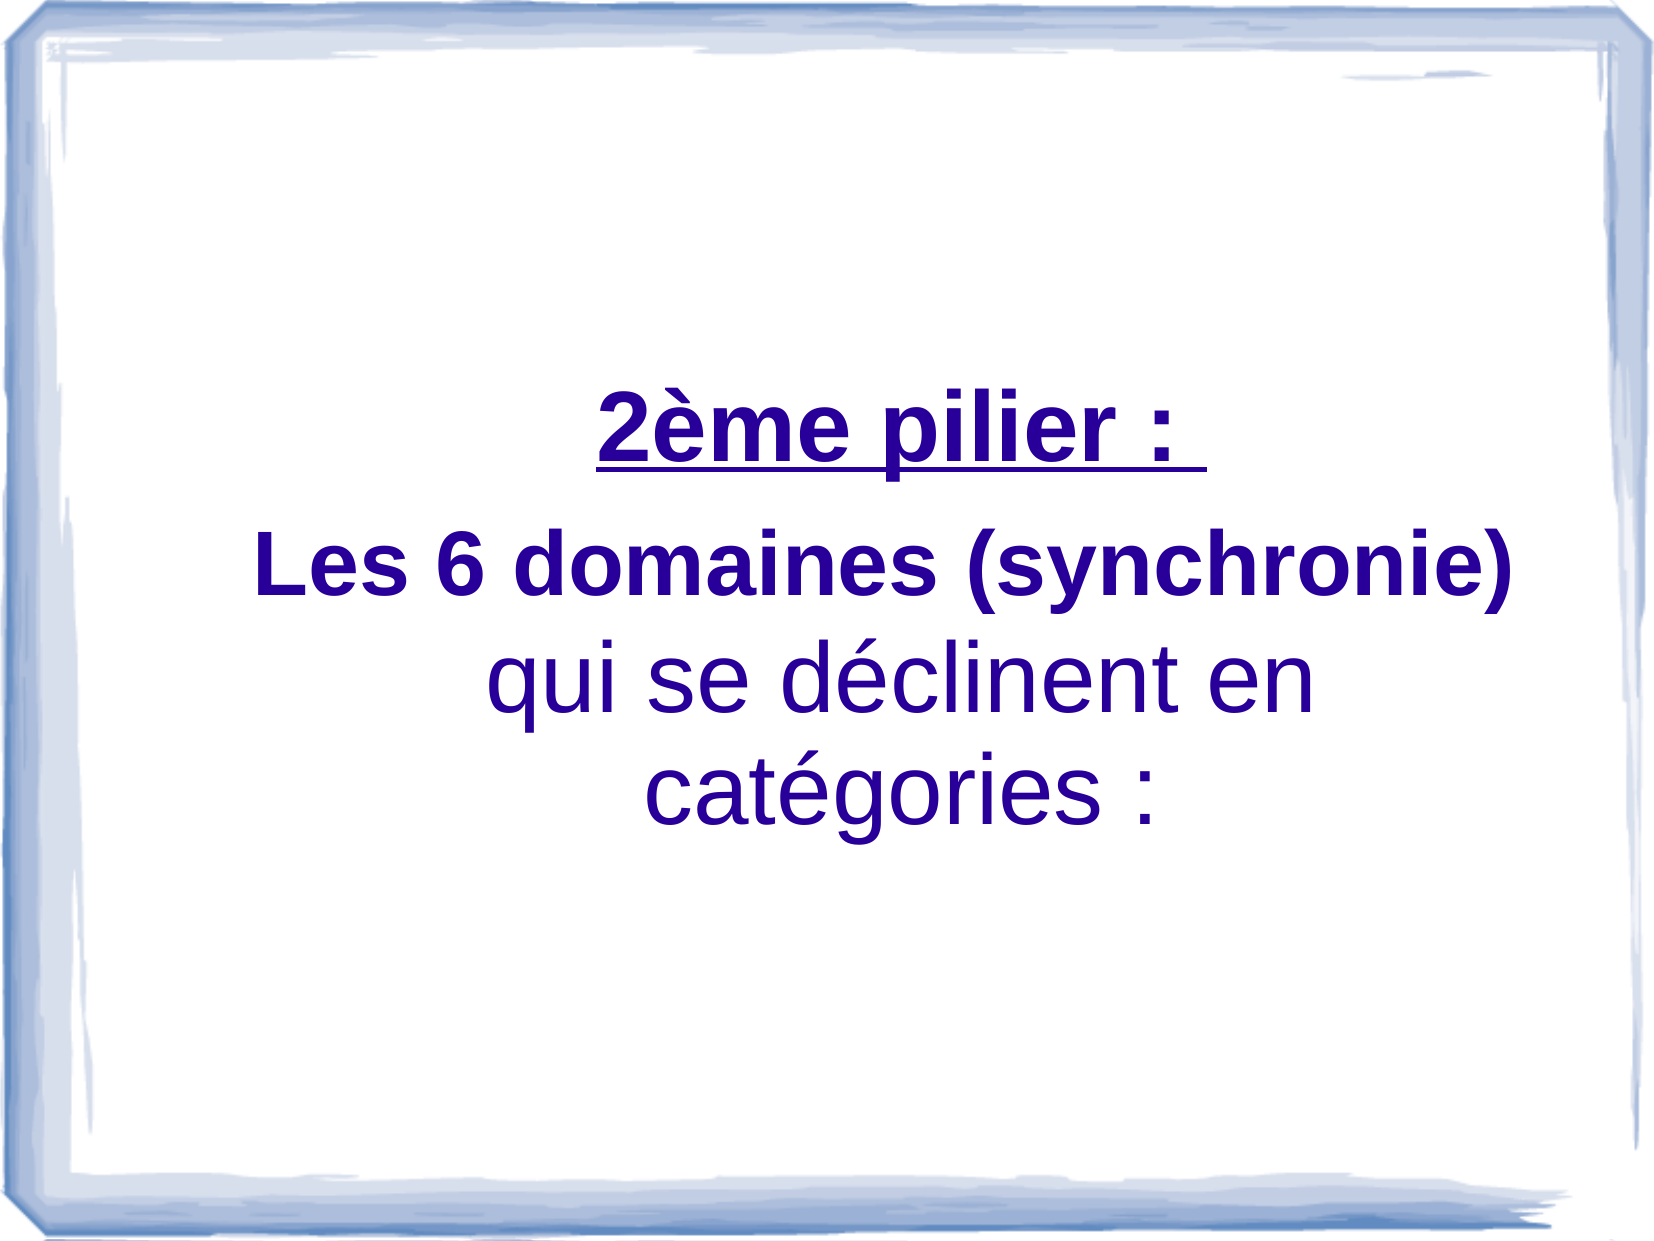

# 2ème pilier : Les 6 domaines (synchronie) qui se déclinent en catégories :